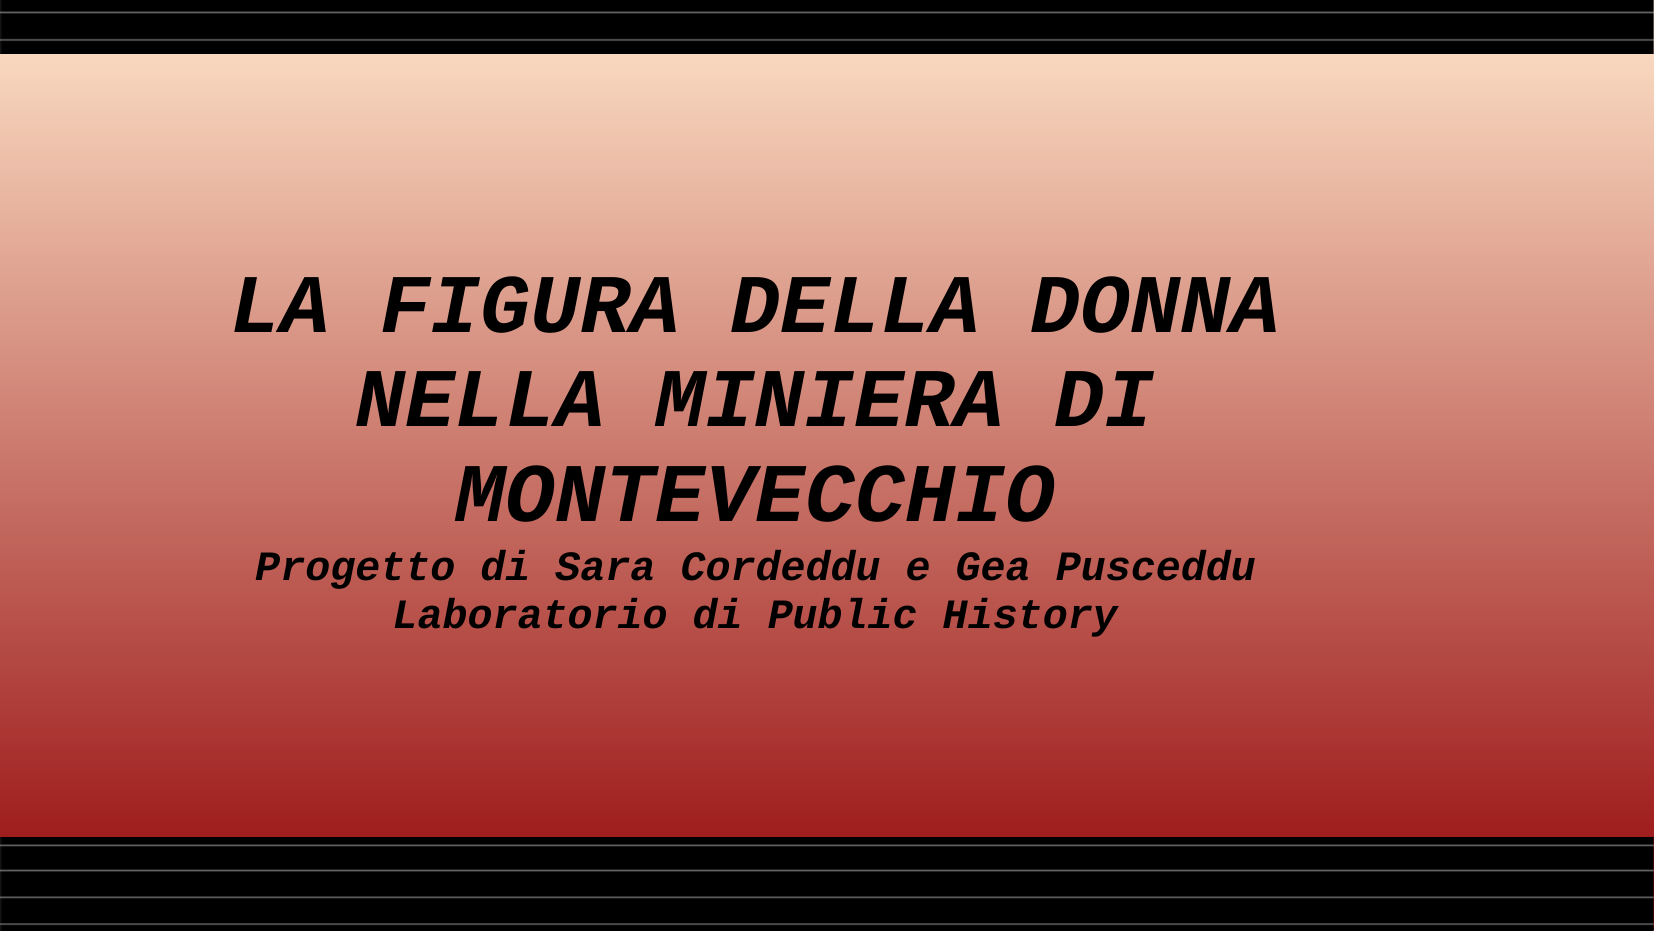

# LA FIGURA DELLA DONNA NELLA MINIERA DI MONTEVECCHIO
Progetto di Sara Cordeddu e Gea Pusceddu
Laboratorio di Public History